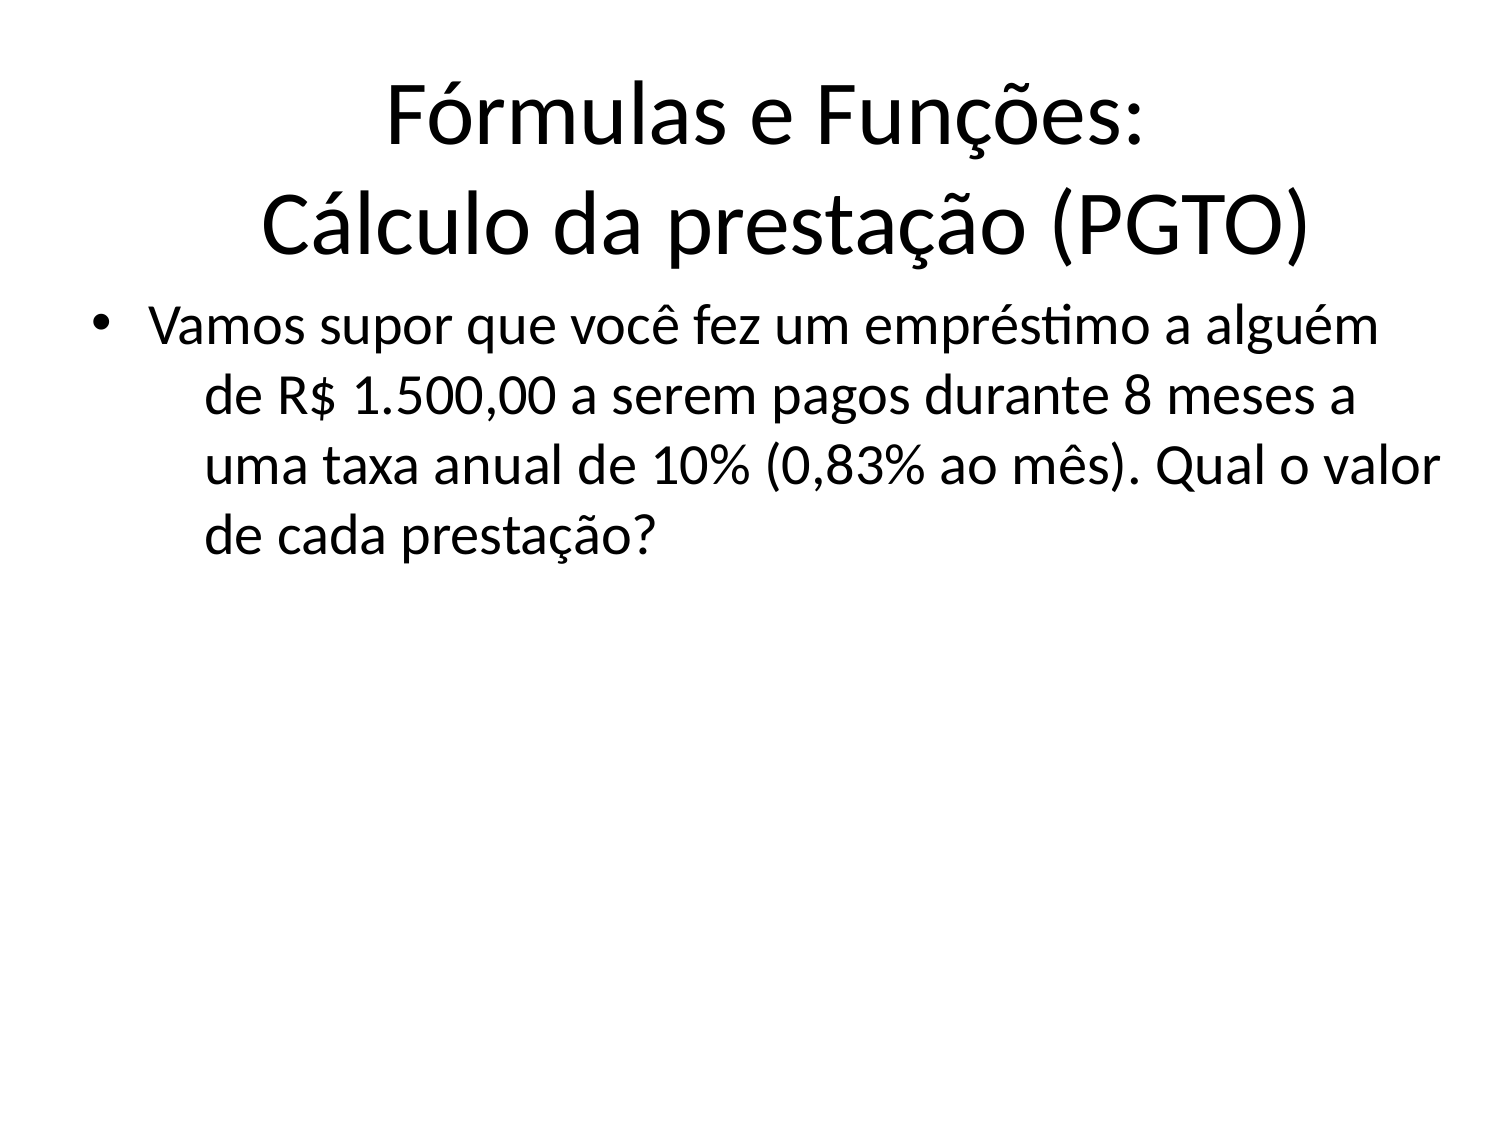

# Fórmulas e Funções: Cálculo da prestação (PGTO)
Vamos supor que você fez um empréstimo a alguém de R$ 1.500,00 a serem pagos durante 8 meses a uma taxa anual de 10% (0,83% ao mês). Qual o valor de cada prestação?